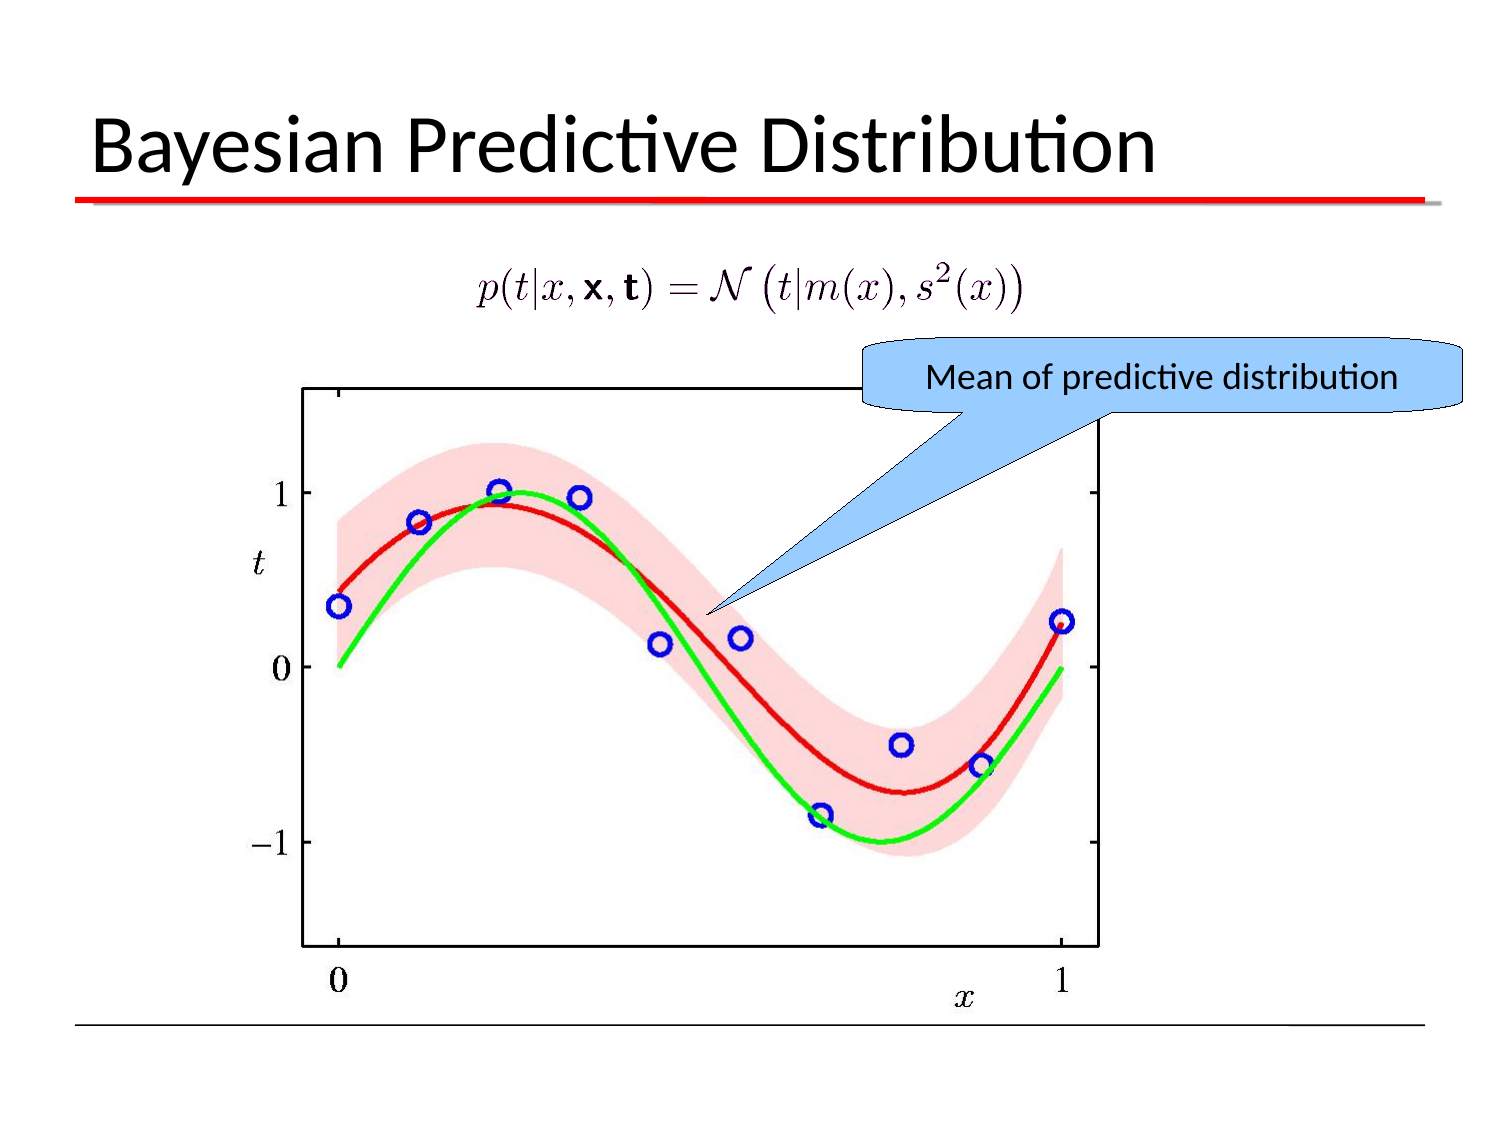

# Bayesian Predictive Distribution
Mean of predictive distribution